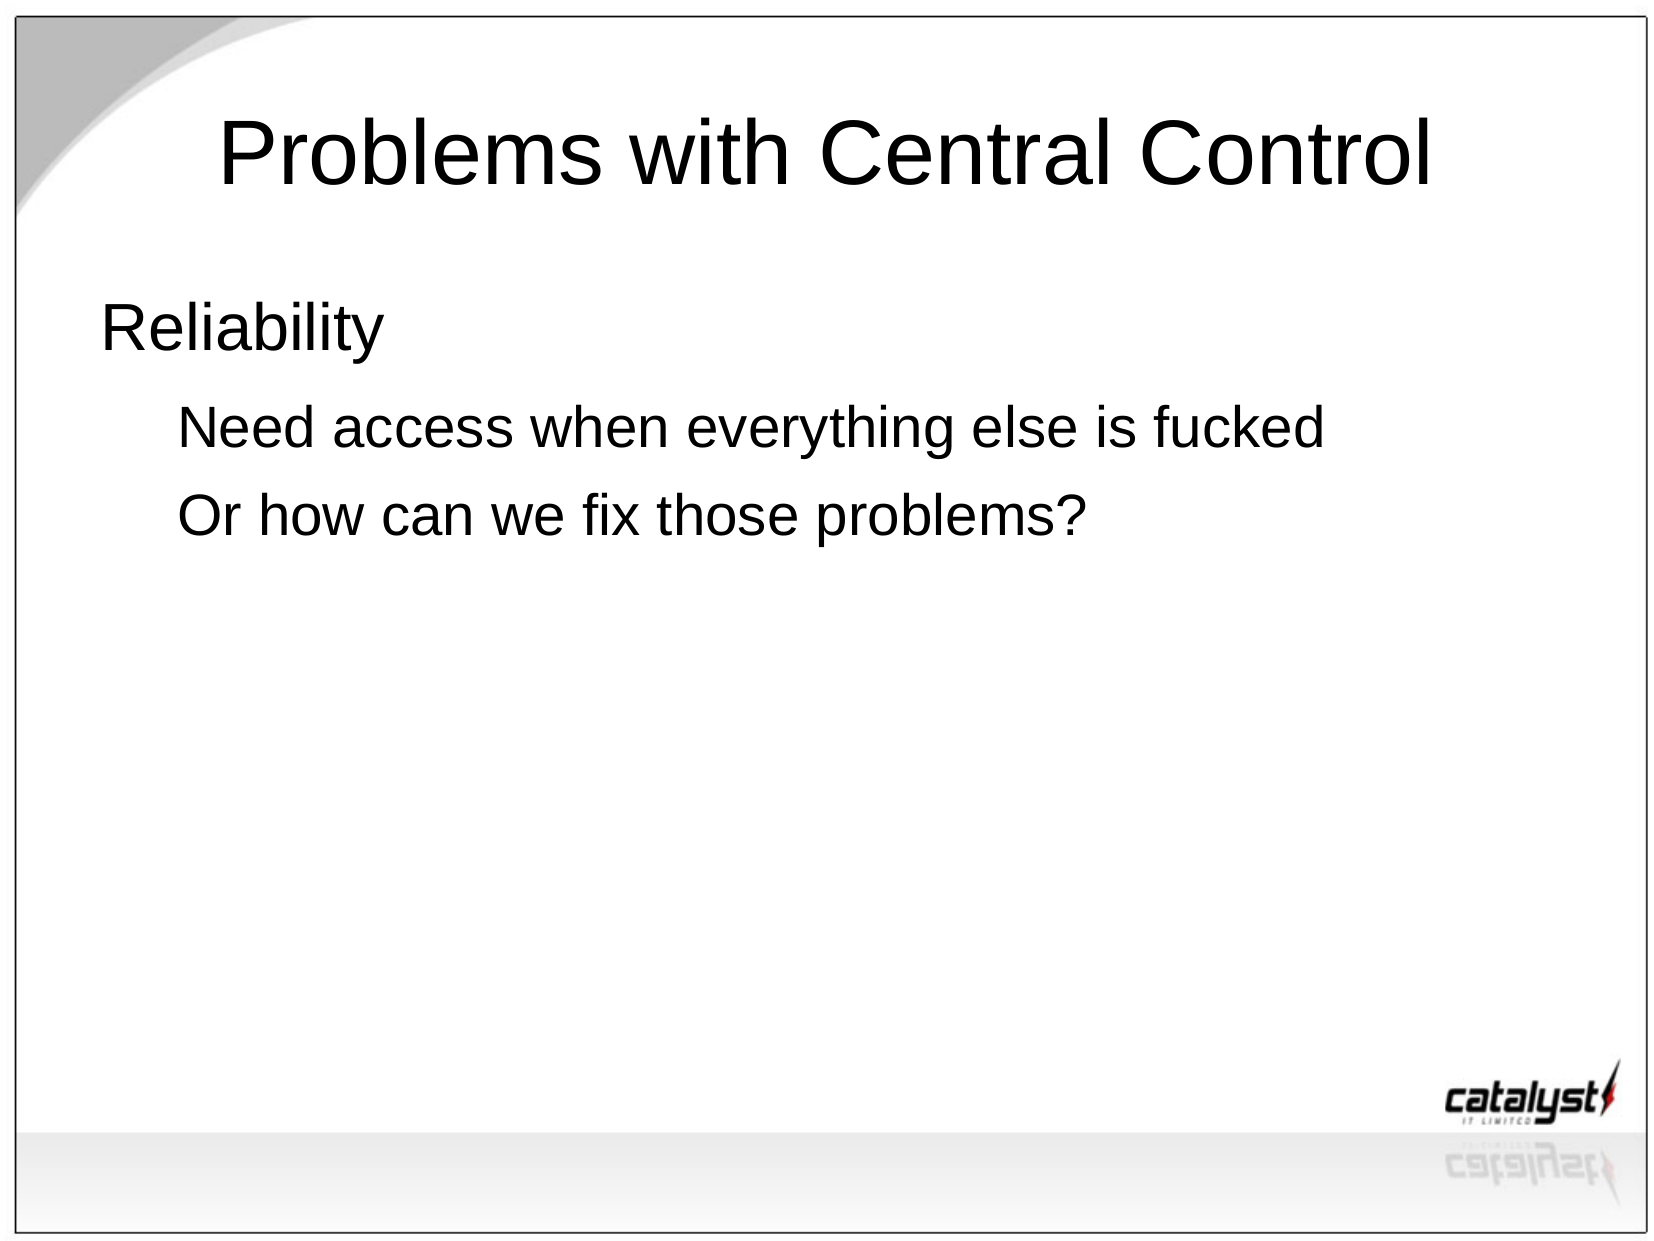

# Problems with Central Control
Reliability
Need access when everything else is fucked
Or how can we fix those problems?